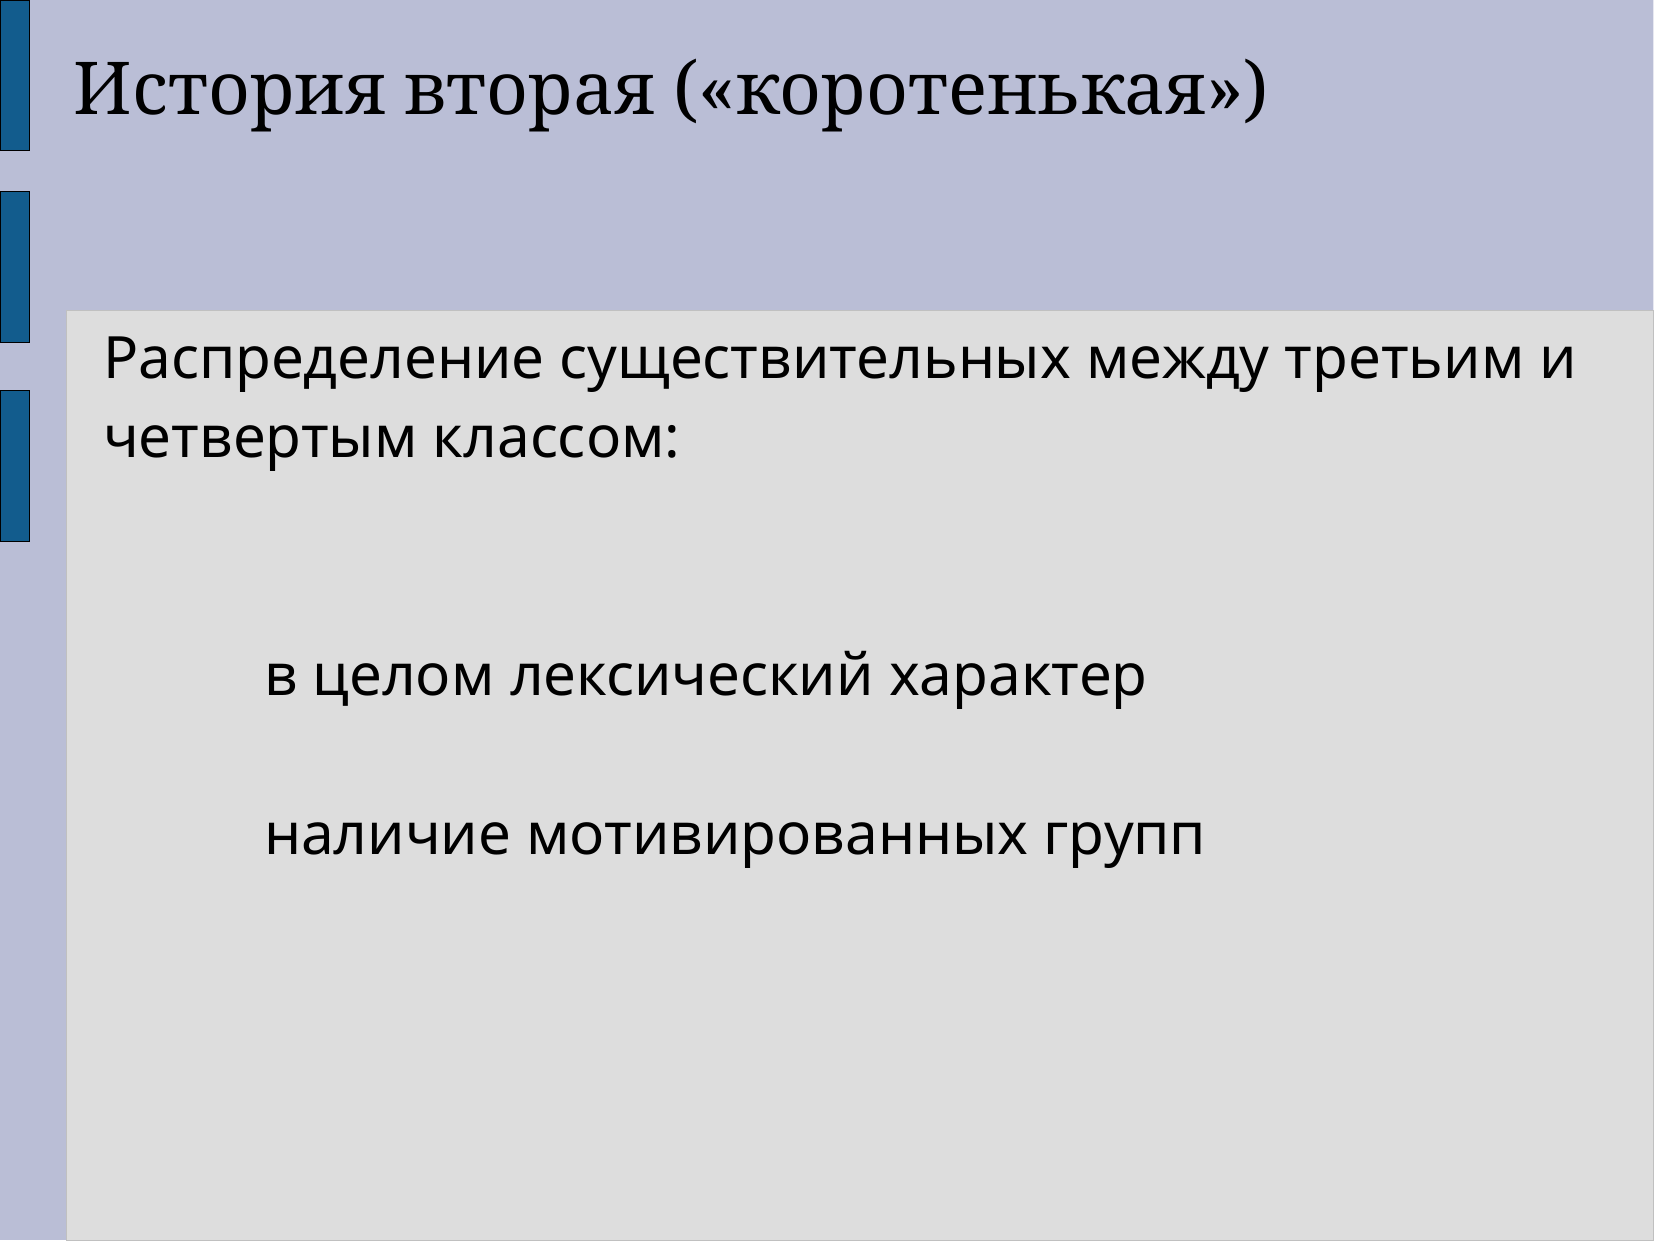

История вторая («коротенькая»)
Распределение существительных между третьим и четвертым классом:
 в целом лексический характер
 наличие мотивированных групп